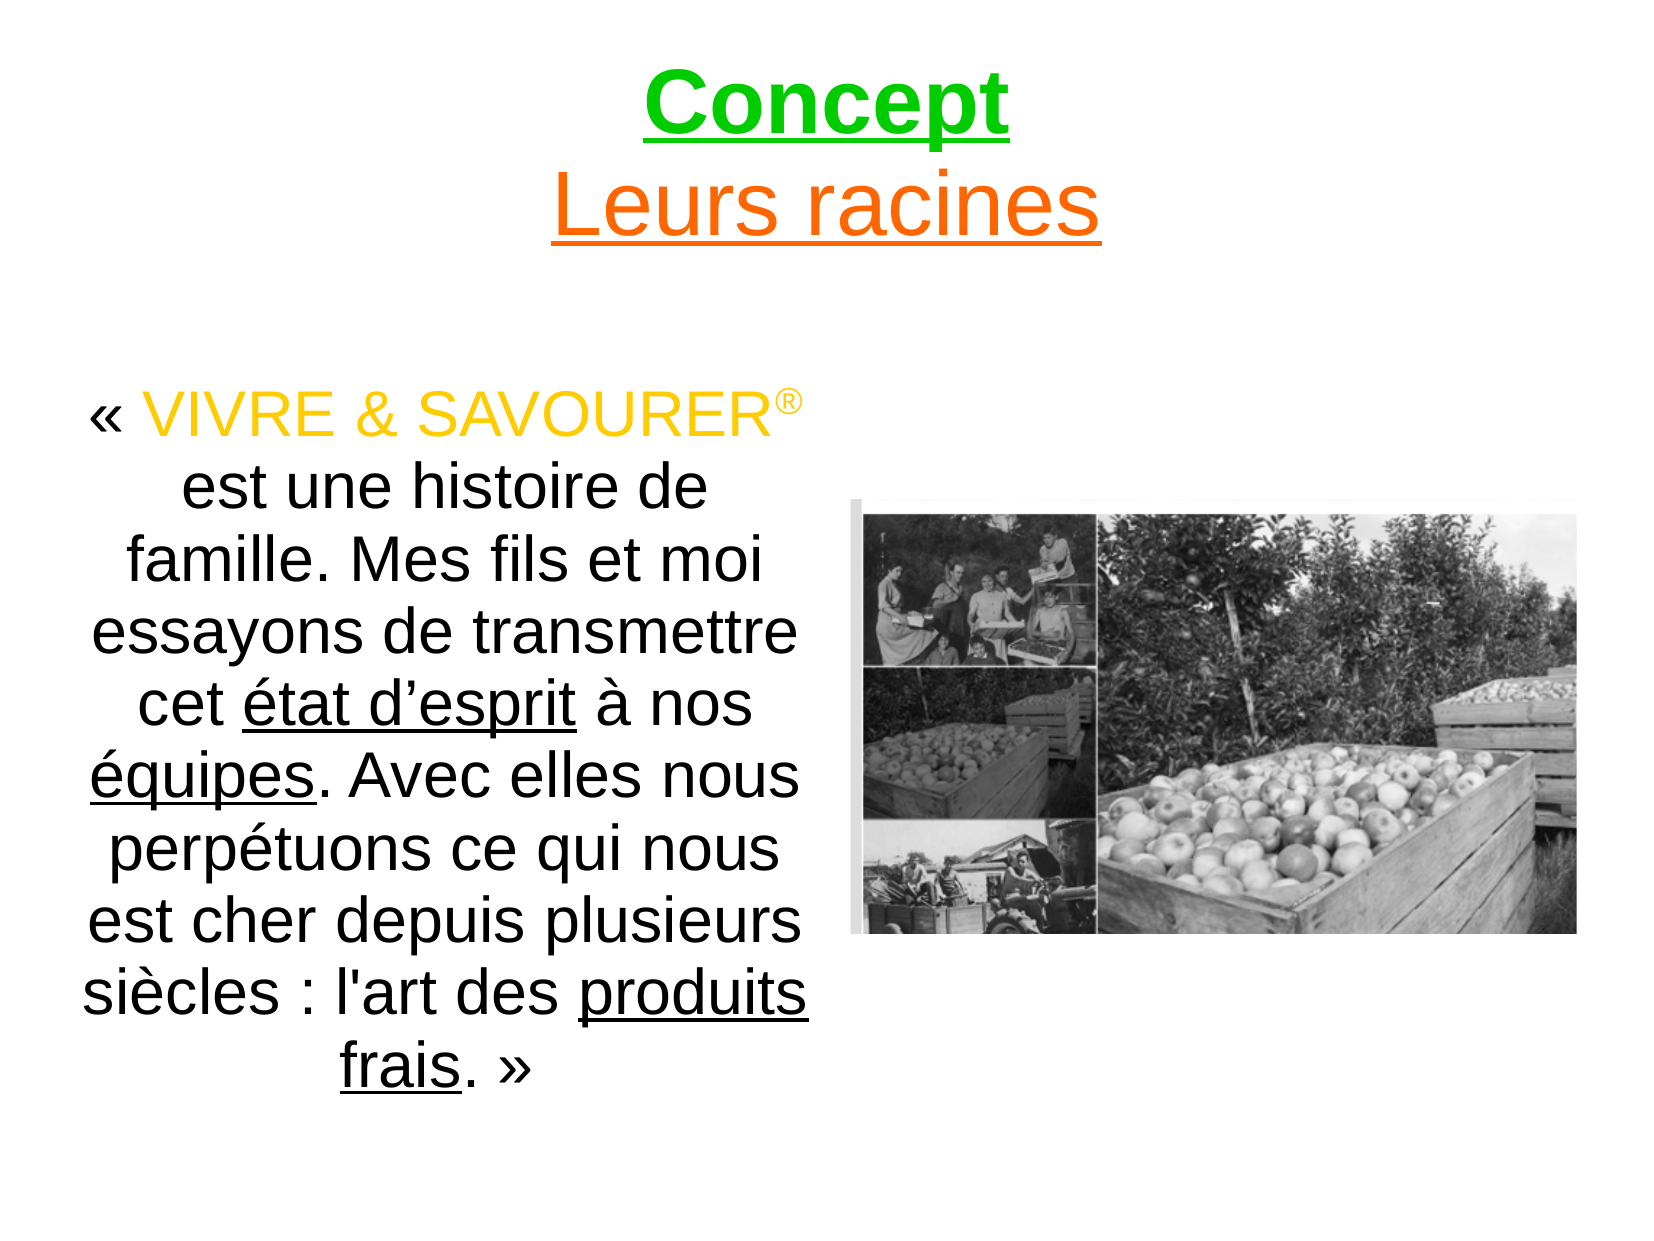

# Concept Leurs racines
« VIVRE & SAVOURER® est une histoire de famille. Mes fils et moi essayons de transmettre cet état d’esprit à nos équipes. Avec elles nous perpétuons ce qui nous est cher depuis plusieurs siècles : l'art des produits frais. »